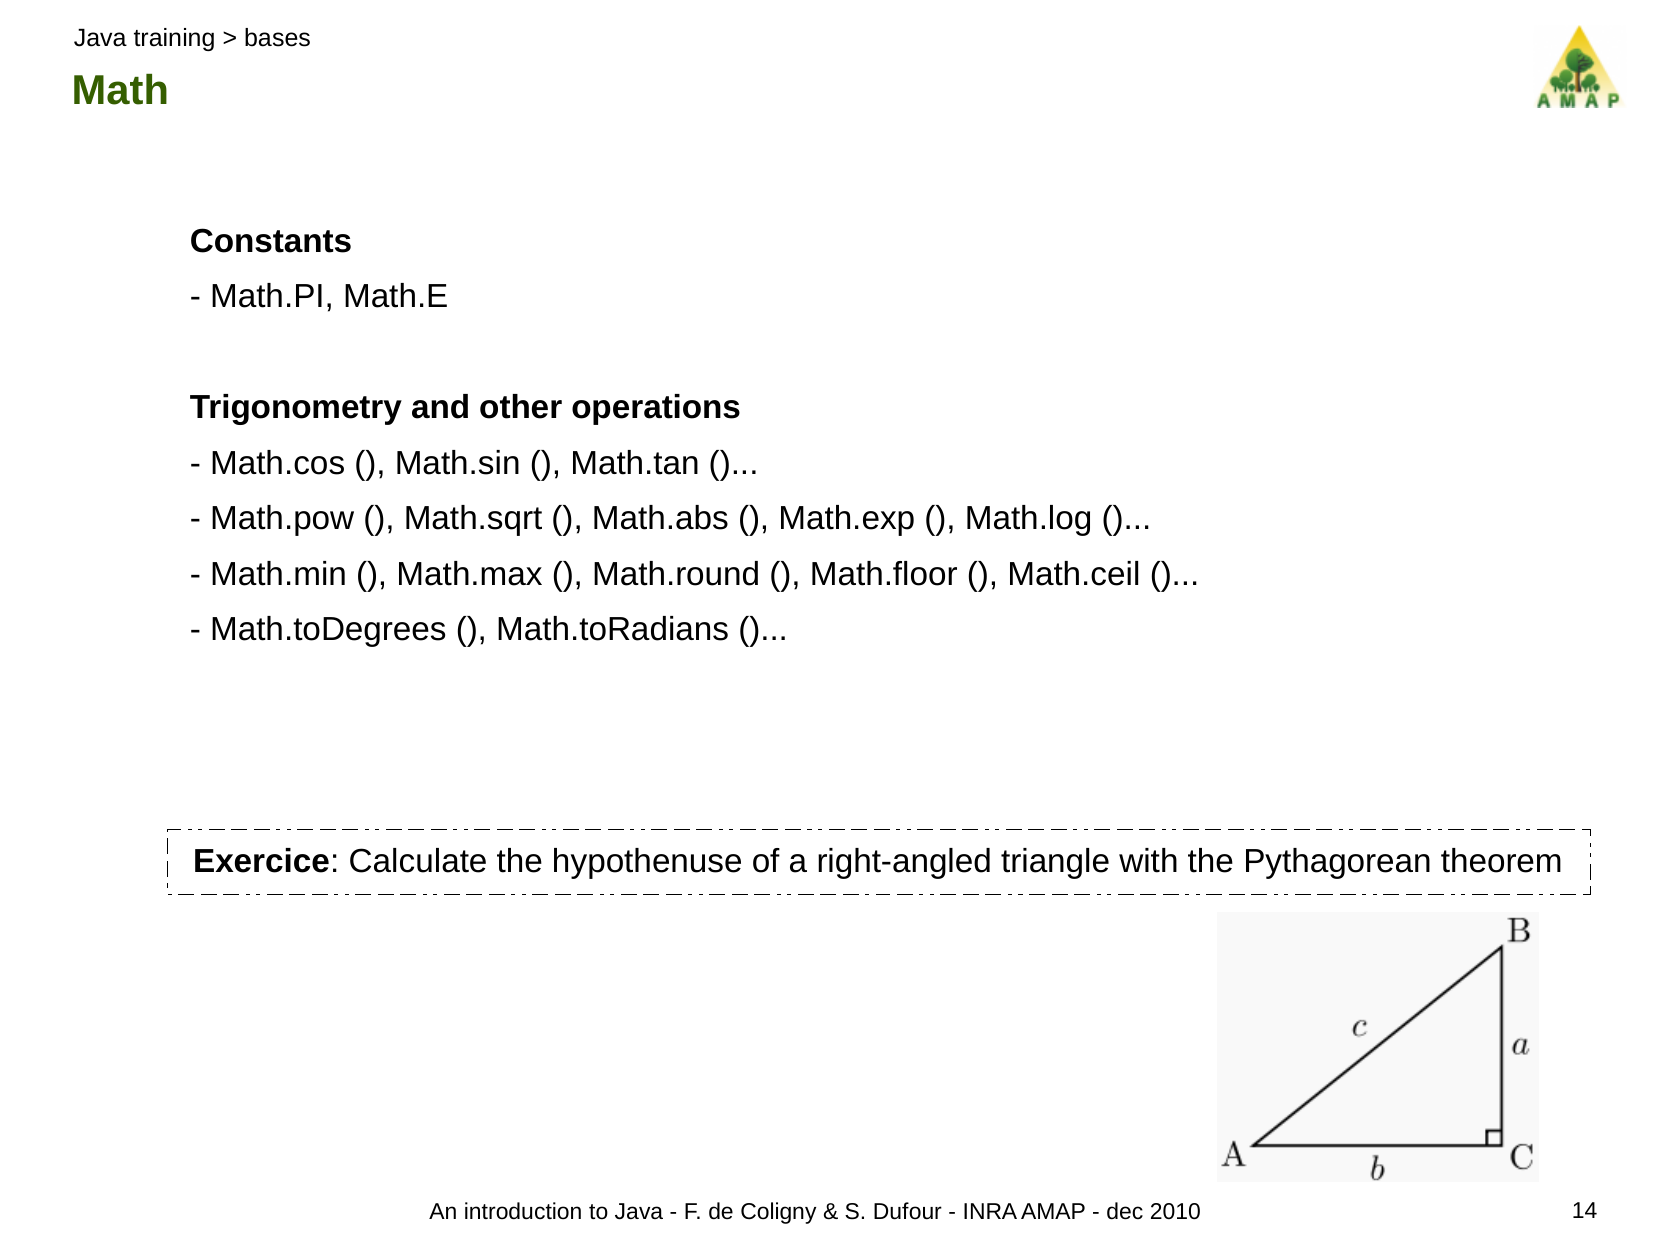

Java training > bases
Math
Constants
- Math.PI, Math.E
Trigonometry and other operations
- Math.cos (), Math.sin (), Math.tan ()...
- Math.pow (), Math.sqrt (), Math.abs (), Math.exp (), Math.log ()...
- Math.min (), Math.max (), Math.round (), Math.floor (), Math.ceil ()...
- Math.toDegrees (), Math.toRadians ()...
Exercice: Calculate the hypothenuse of a right-angled triangle with the Pythagorean theorem
14